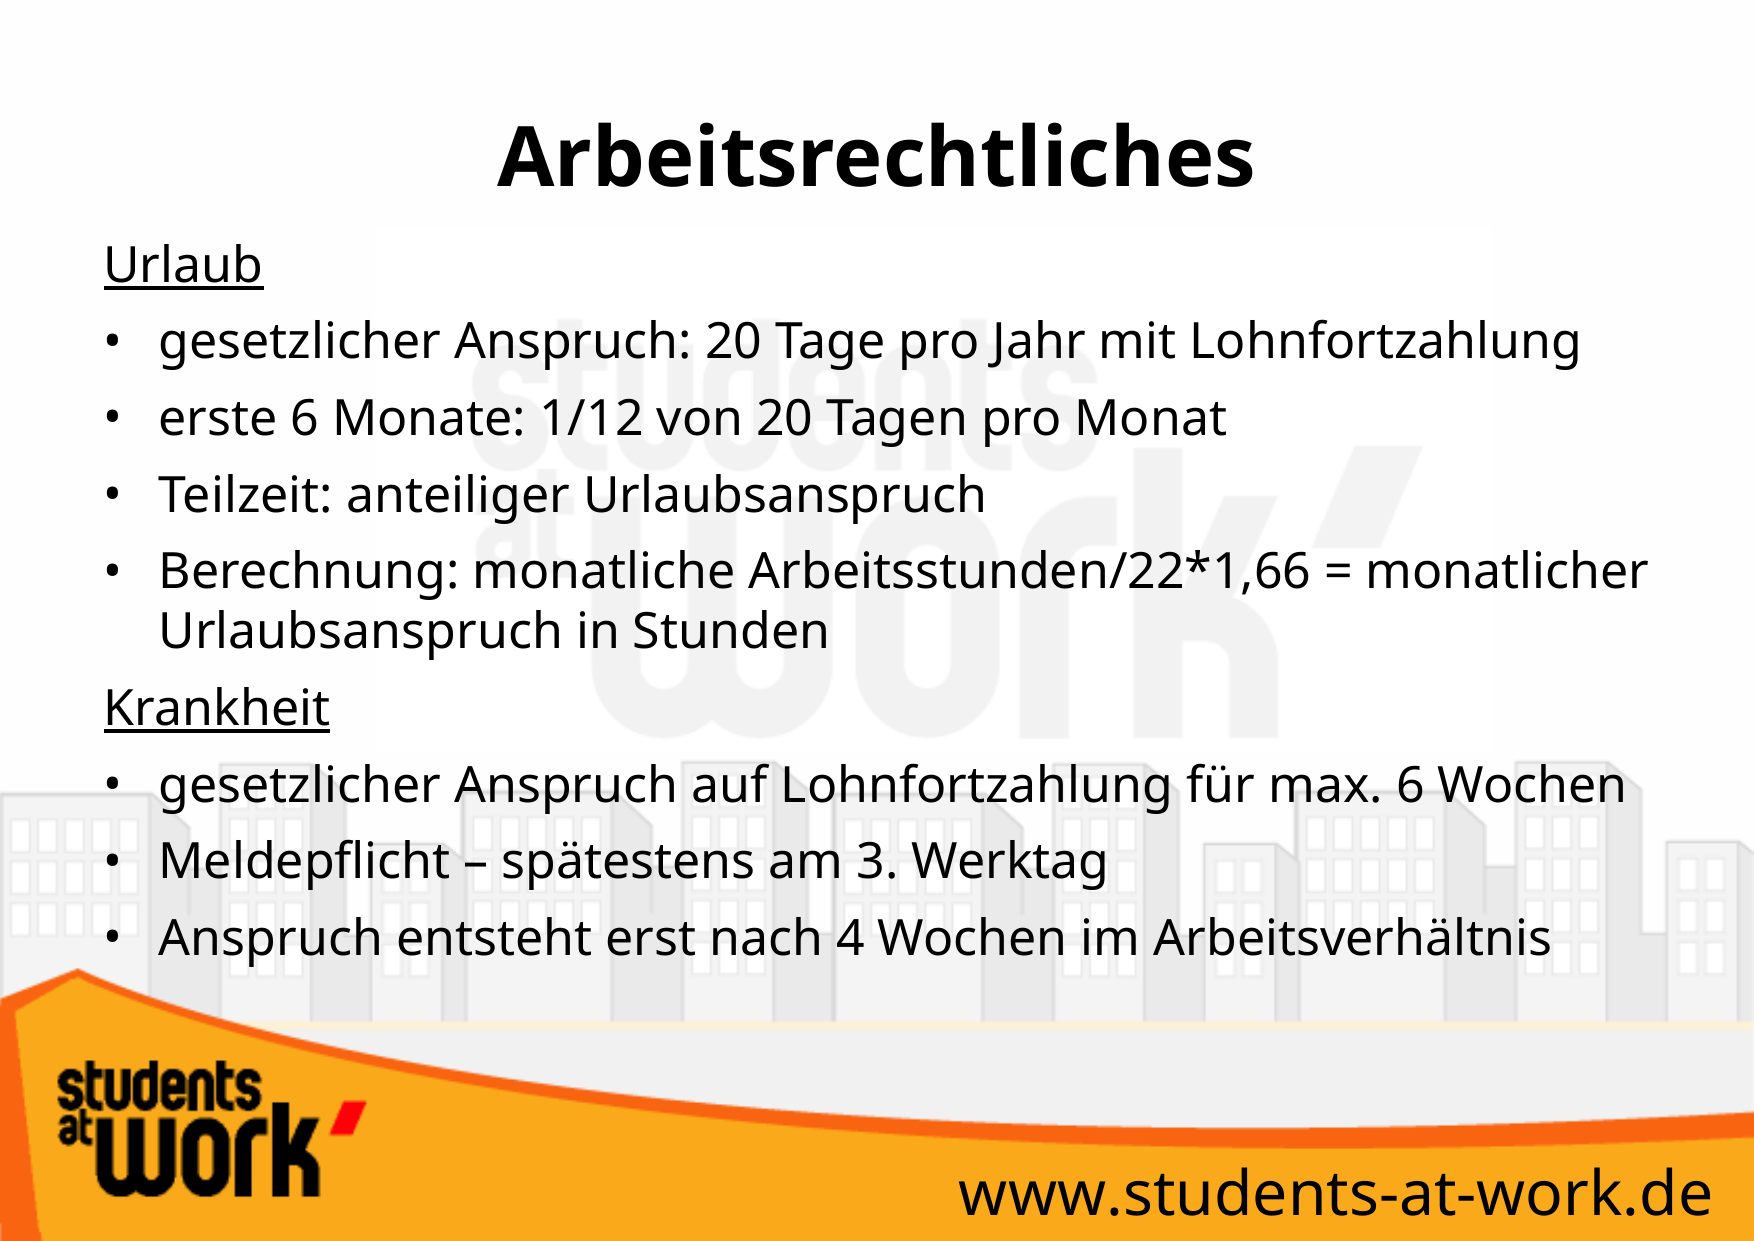

# Arbeitsrechtliches
Urlaub
gesetzlicher Anspruch: 20 Tage pro Jahr mit Lohnfortzahlung
erste 6 Monate: 1/12 von 20 Tagen pro Monat
Teilzeit: anteiliger Urlaubsanspruch
Berechnung: monatliche Arbeitsstunden/22*1,66 = monatlicher Urlaubsanspruch in Stunden
Krankheit
gesetzlicher Anspruch auf Lohnfortzahlung für max. 6 Wochen
Meldepflicht – spätestens am 3. Werktag
Anspruch entsteht erst nach 4 Wochen im Arbeitsverhältnis
www.students-at-work.de